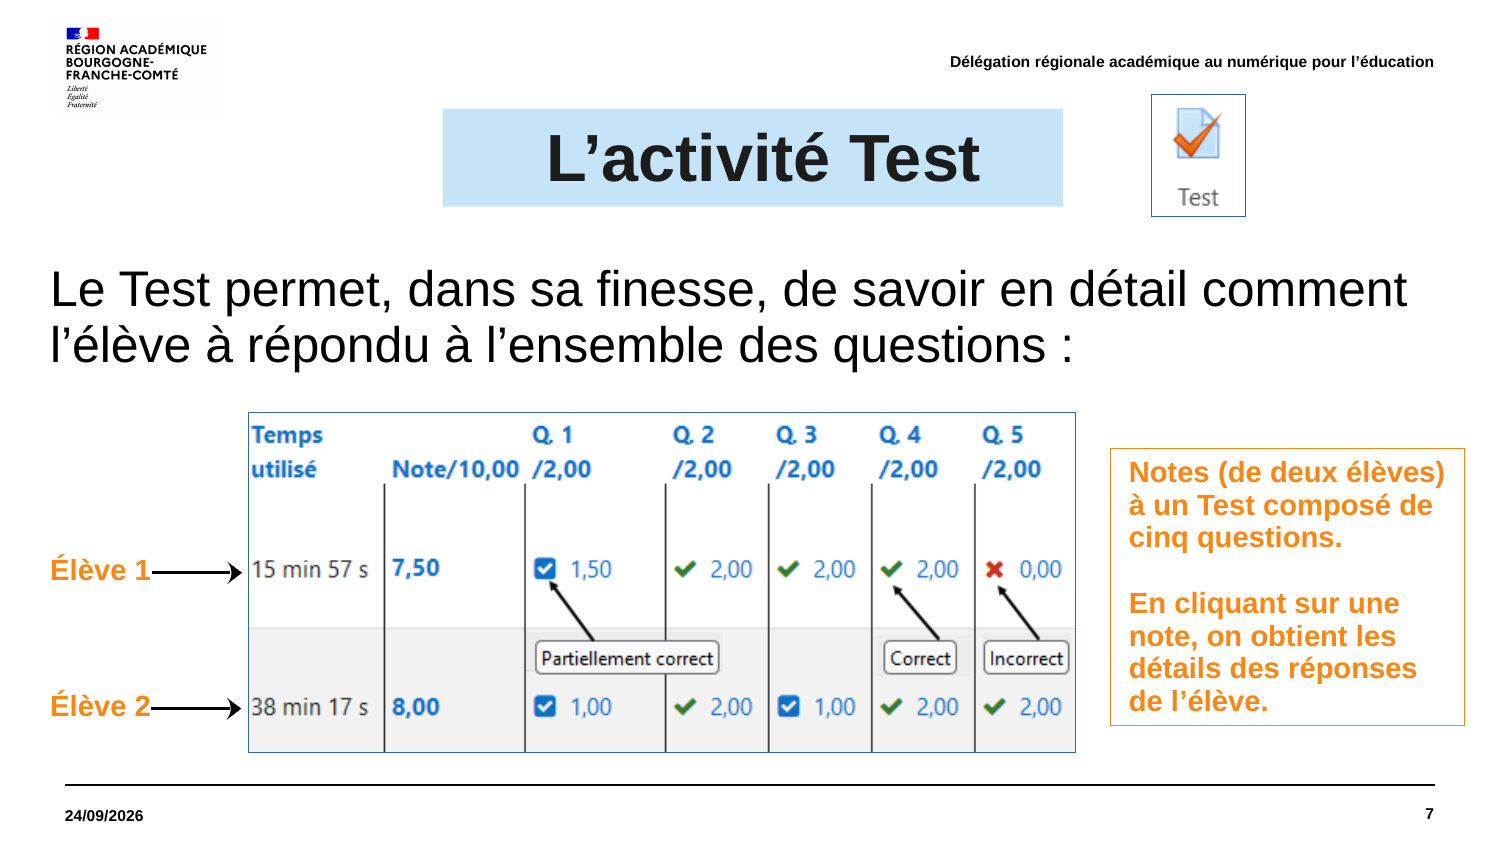

Délégation régionale académique au numérique pour l’éducation
L’activité Test
Le Test permet, dans sa finesse, de savoir en détail comment l’élève à répondu à l’ensemble des questions :
Notes (de deux élèves) à un Test composé de cinq questions.
En cliquant sur une note, on obtient les détails des réponses de l’élève.
Élève 1
Élève 2